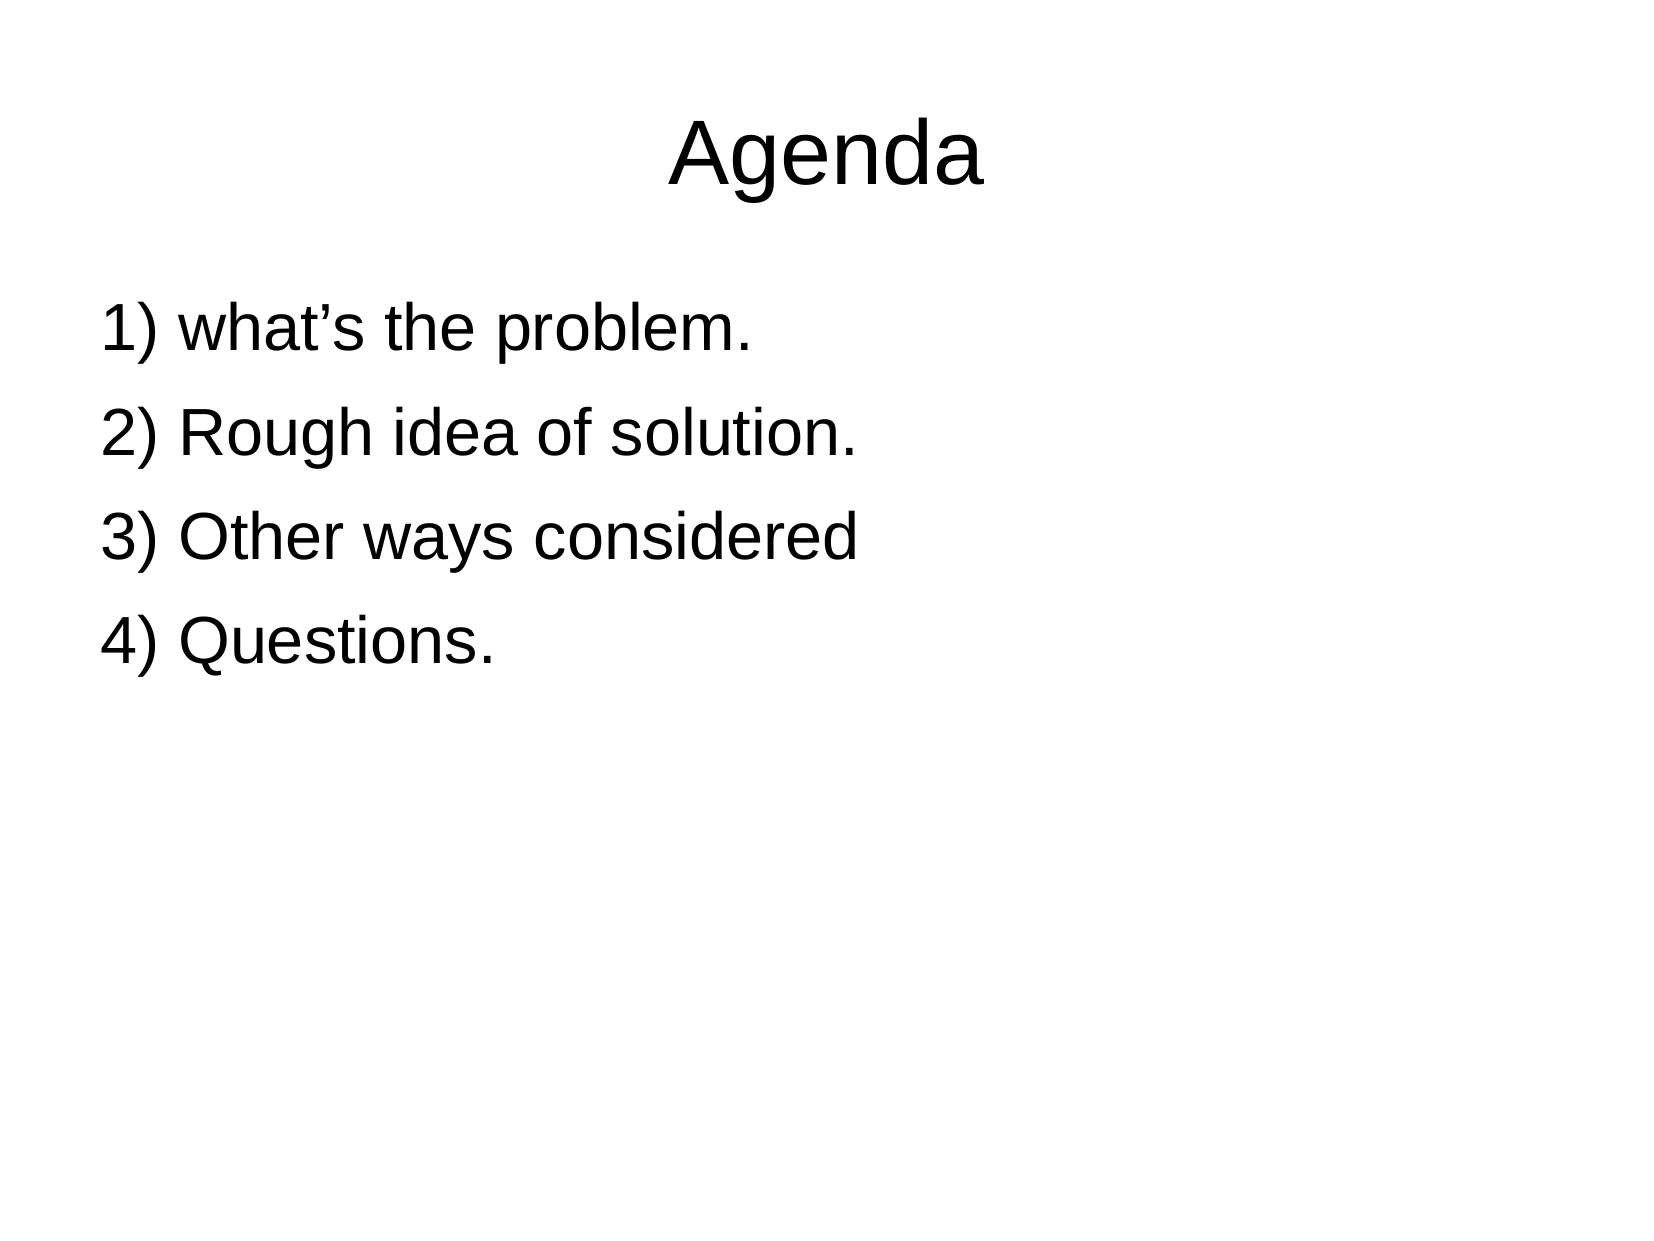

# Agenda
 what’s the problem.
 Rough idea of solution.
 Other ways considered
 Questions.